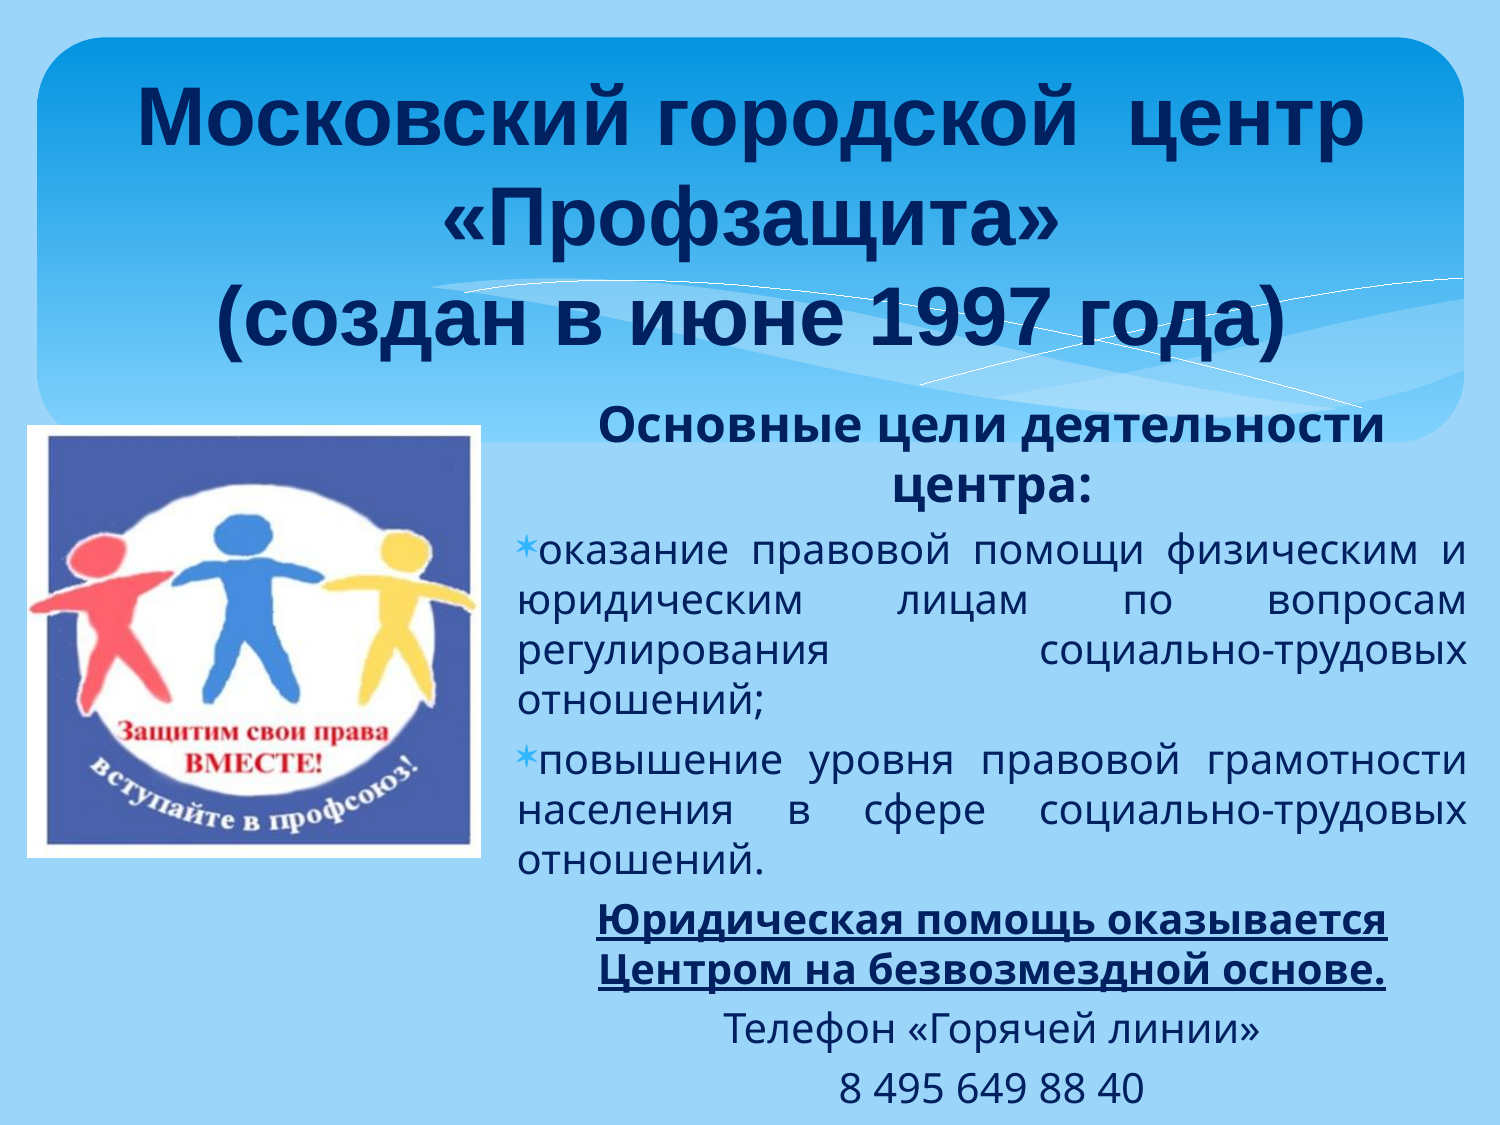

Московский городской центр «Профзащита»
(создан в июне 1997 года)
# Основные цели деятельности центра:
оказание правовой помощи физическим и юридическим лицам по вопросам регулирования социально-трудовых отношений;
повышение уровня правовой грамотности населения в сфере социально-трудовых отношений.
Юридическая помощь оказывается Центром на безвозмездной основе.
Телефон «Горячей линии»
8 495 649 88 40